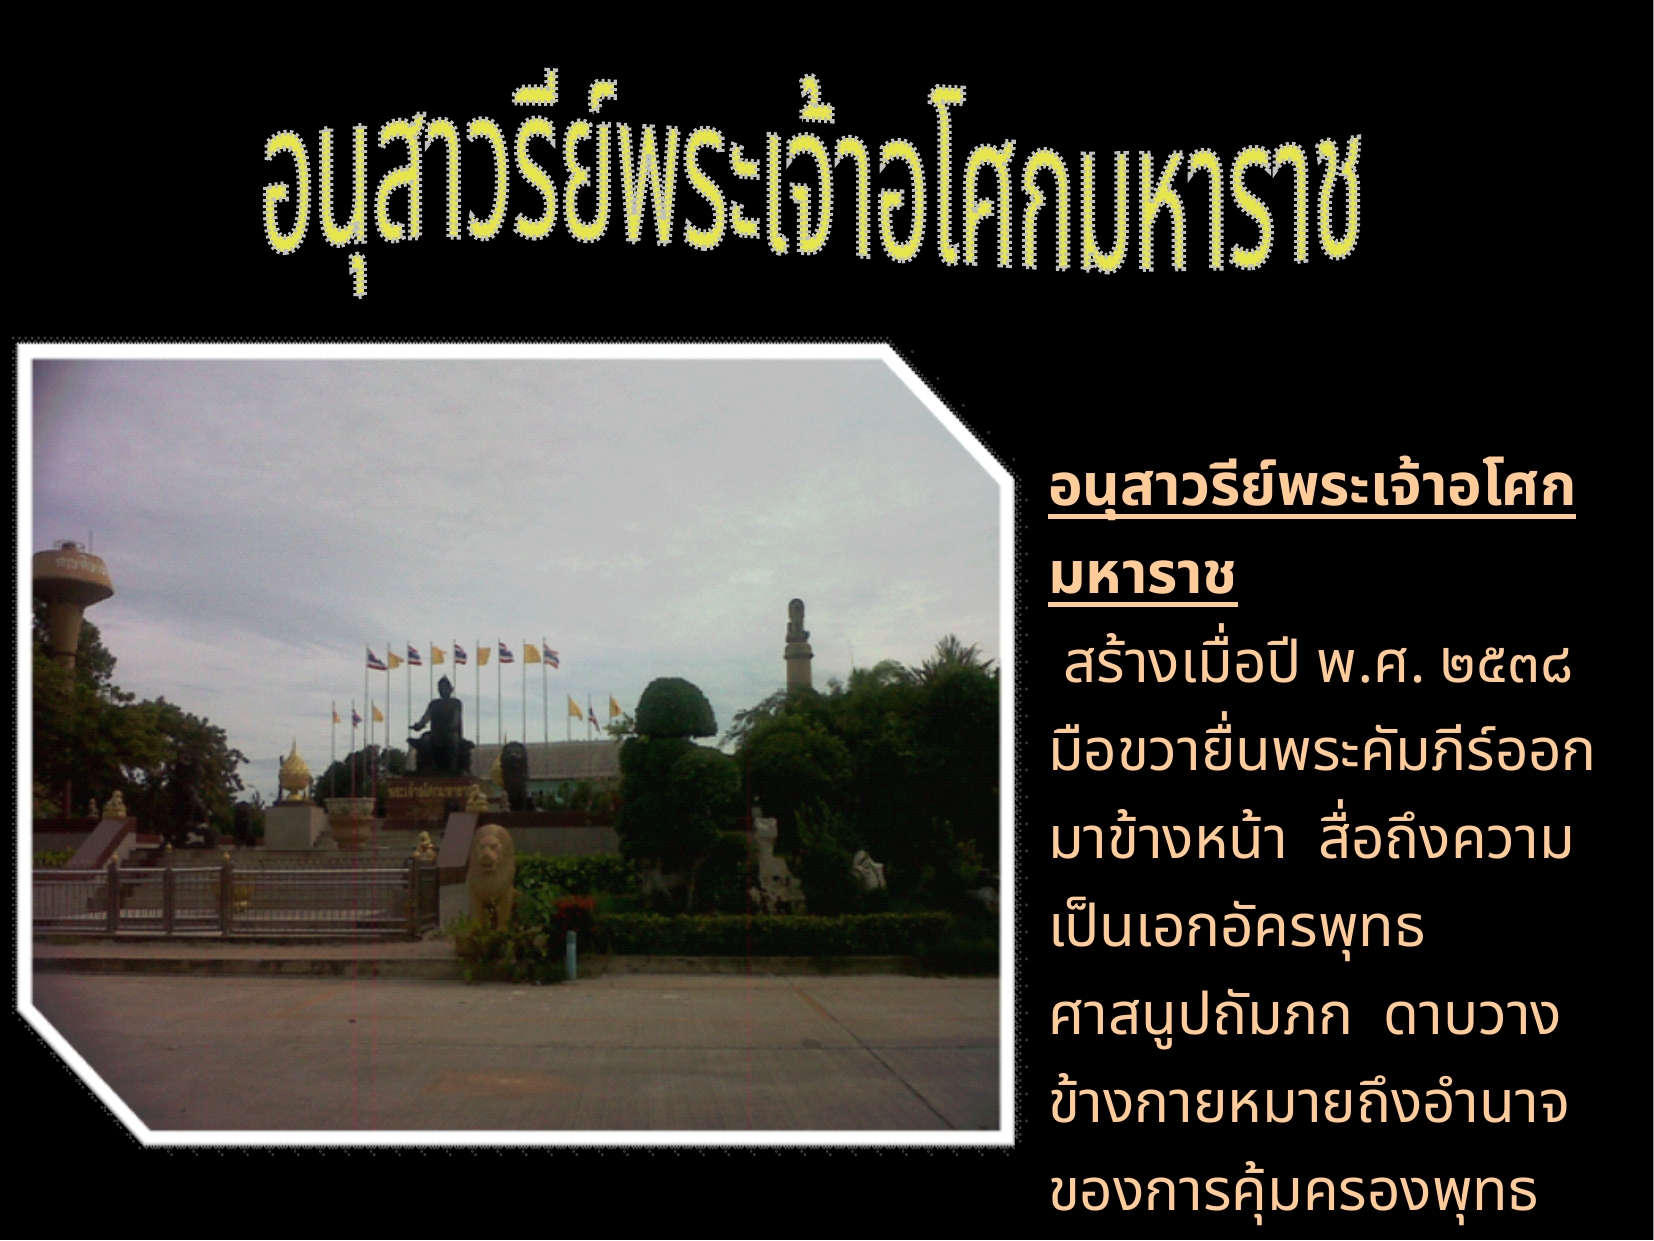

อนุสาวรีย์พระเจ้าอโศกมหาราช
อนุสาวรีย์พระเจ้าอโศกมหาราช
 สร้างเมื่อปี พ.ศ. ๒๕๓๘ มือขวายื่นพระคัมภีร์ออกมาข้างหน้า สื่อถึงความเป็นเอกอัครพุทธศาสนูปถัมภก ดาบวางข้างกายหมายถึงอำนาจของการคุ้มครองพุทธศาสนาจักร มือซ้ายกำแน่นวางเหนือเข่าหมายถึงปณิธานแน่วแน่ในการส่งเสริมพระพุทธศาสนา